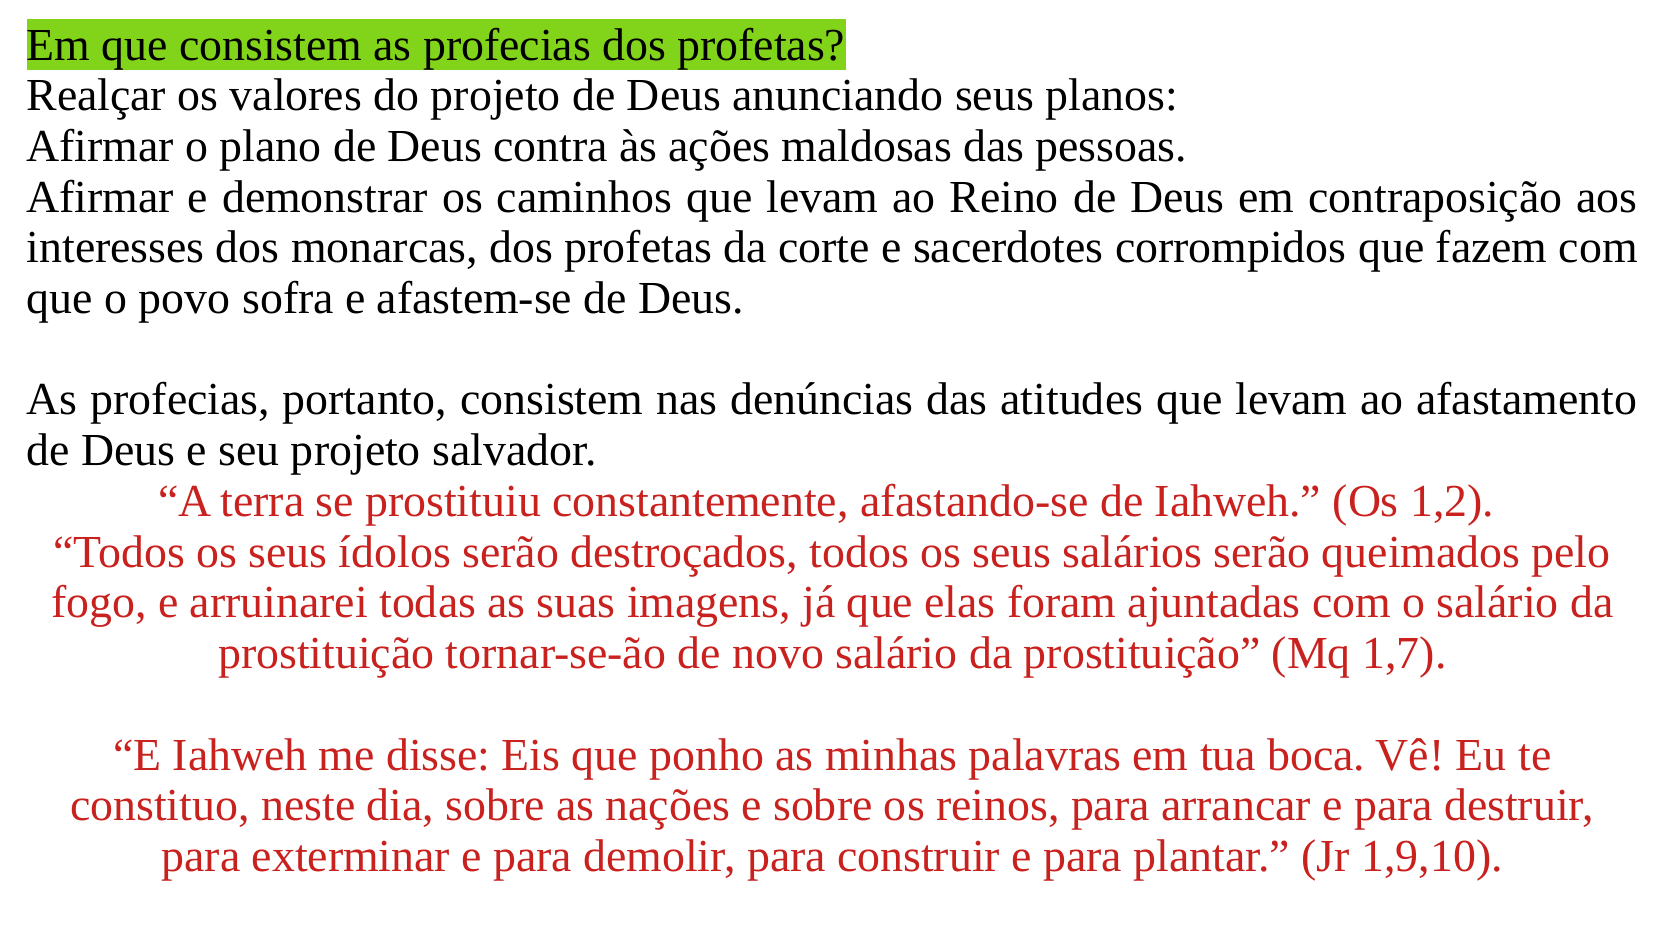

Em que consistem as profecias dos profetas?
Realçar os valores do projeto de Deus anunciando seus planos:
Afirmar o plano de Deus contra às ações maldosas das pessoas.
Afirmar e demonstrar os caminhos que levam ao Reino de Deus em contraposição aos interesses dos monarcas, dos profetas da corte e sacerdotes corrompidos que fazem com que o povo sofra e afastem-se de Deus.
As profecias, portanto, consistem nas denúncias das atitudes que levam ao afastamento de Deus e seu projeto salvador.
“A terra se prostituiu constantemente, afastando-se de Iahweh.” (Os 1,2).
“Todos os seus ídolos serão destroçados, todos os seus salários serão queimados pelo fogo, e arruinarei todas as suas imagens, já que elas foram ajuntadas com o salário da prostituição tornar-se-ão de novo salário da prostituição” (Mq 1,7).
“E Iahweh me disse: Eis que ponho as minhas palavras em tua boca. Vê! Eu te constituo, neste dia, sobre as nações e sobre os reinos, para arrancar e para destruir, para exterminar e para demolir, para construir e para plantar.” (Jr 1,9,10).